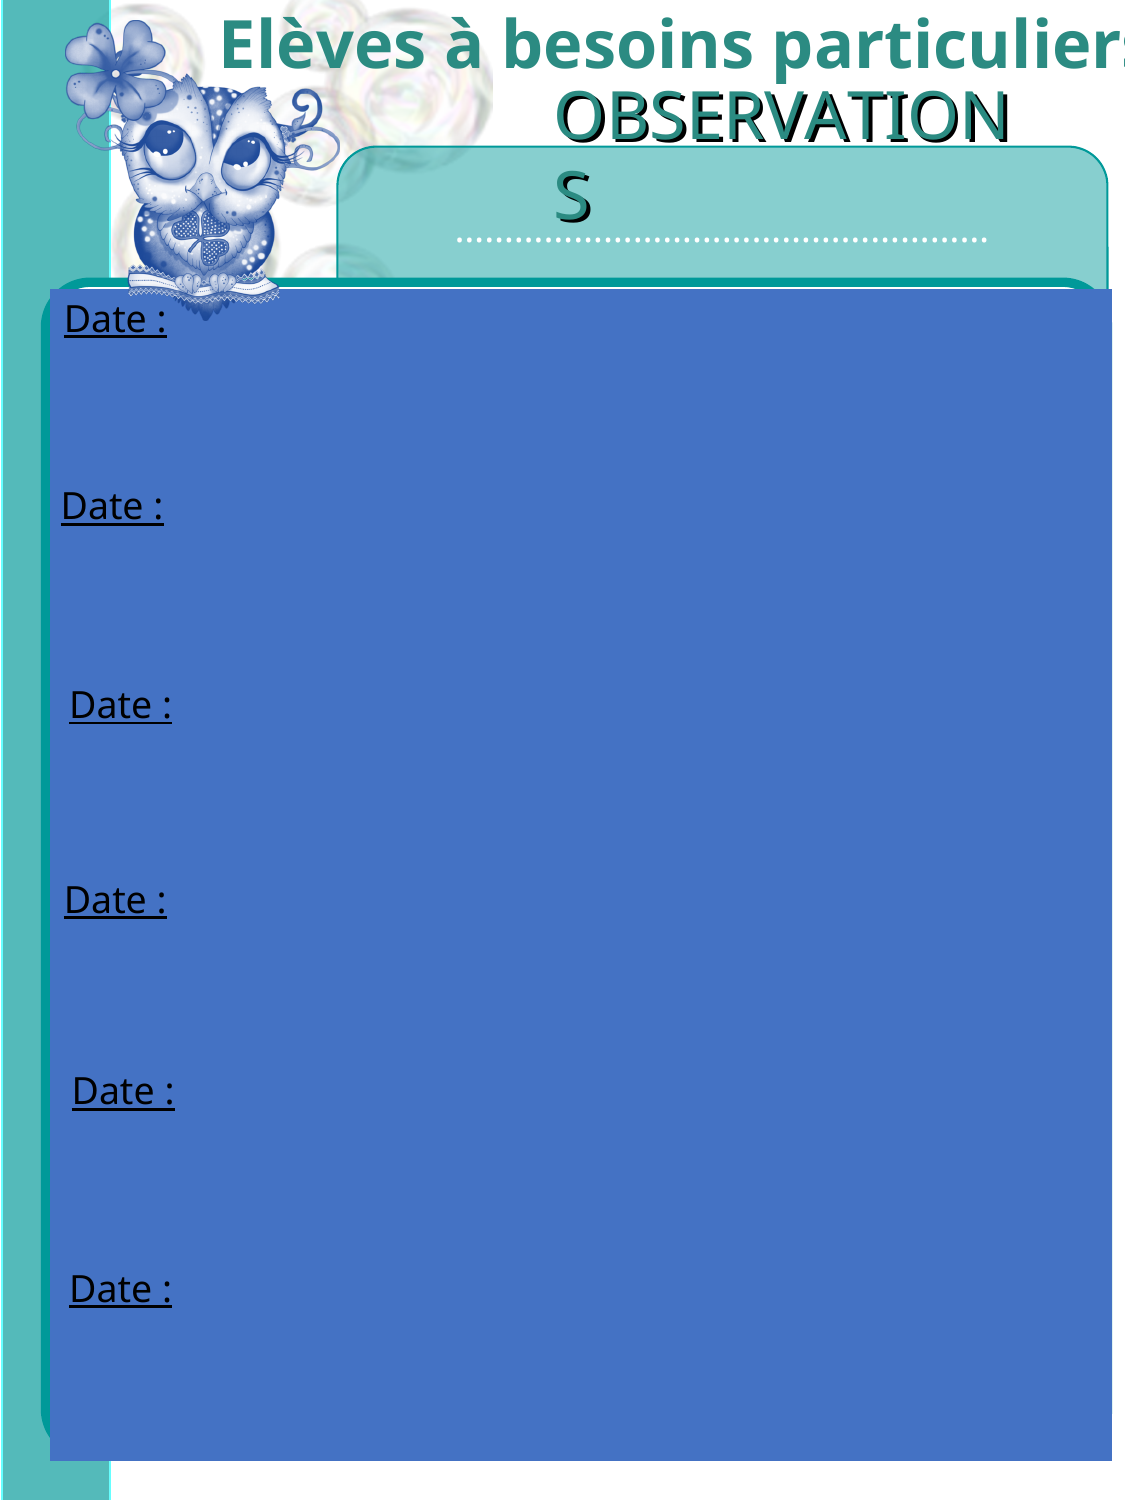

Elèves à besoins particuliers
OBSERVATIONS
………………………………………………
Date :
| | |
| --- | --- |
| | |
| | |
| | |
| | |
| | |
Date :
Date :
Date :
Date :
Date :